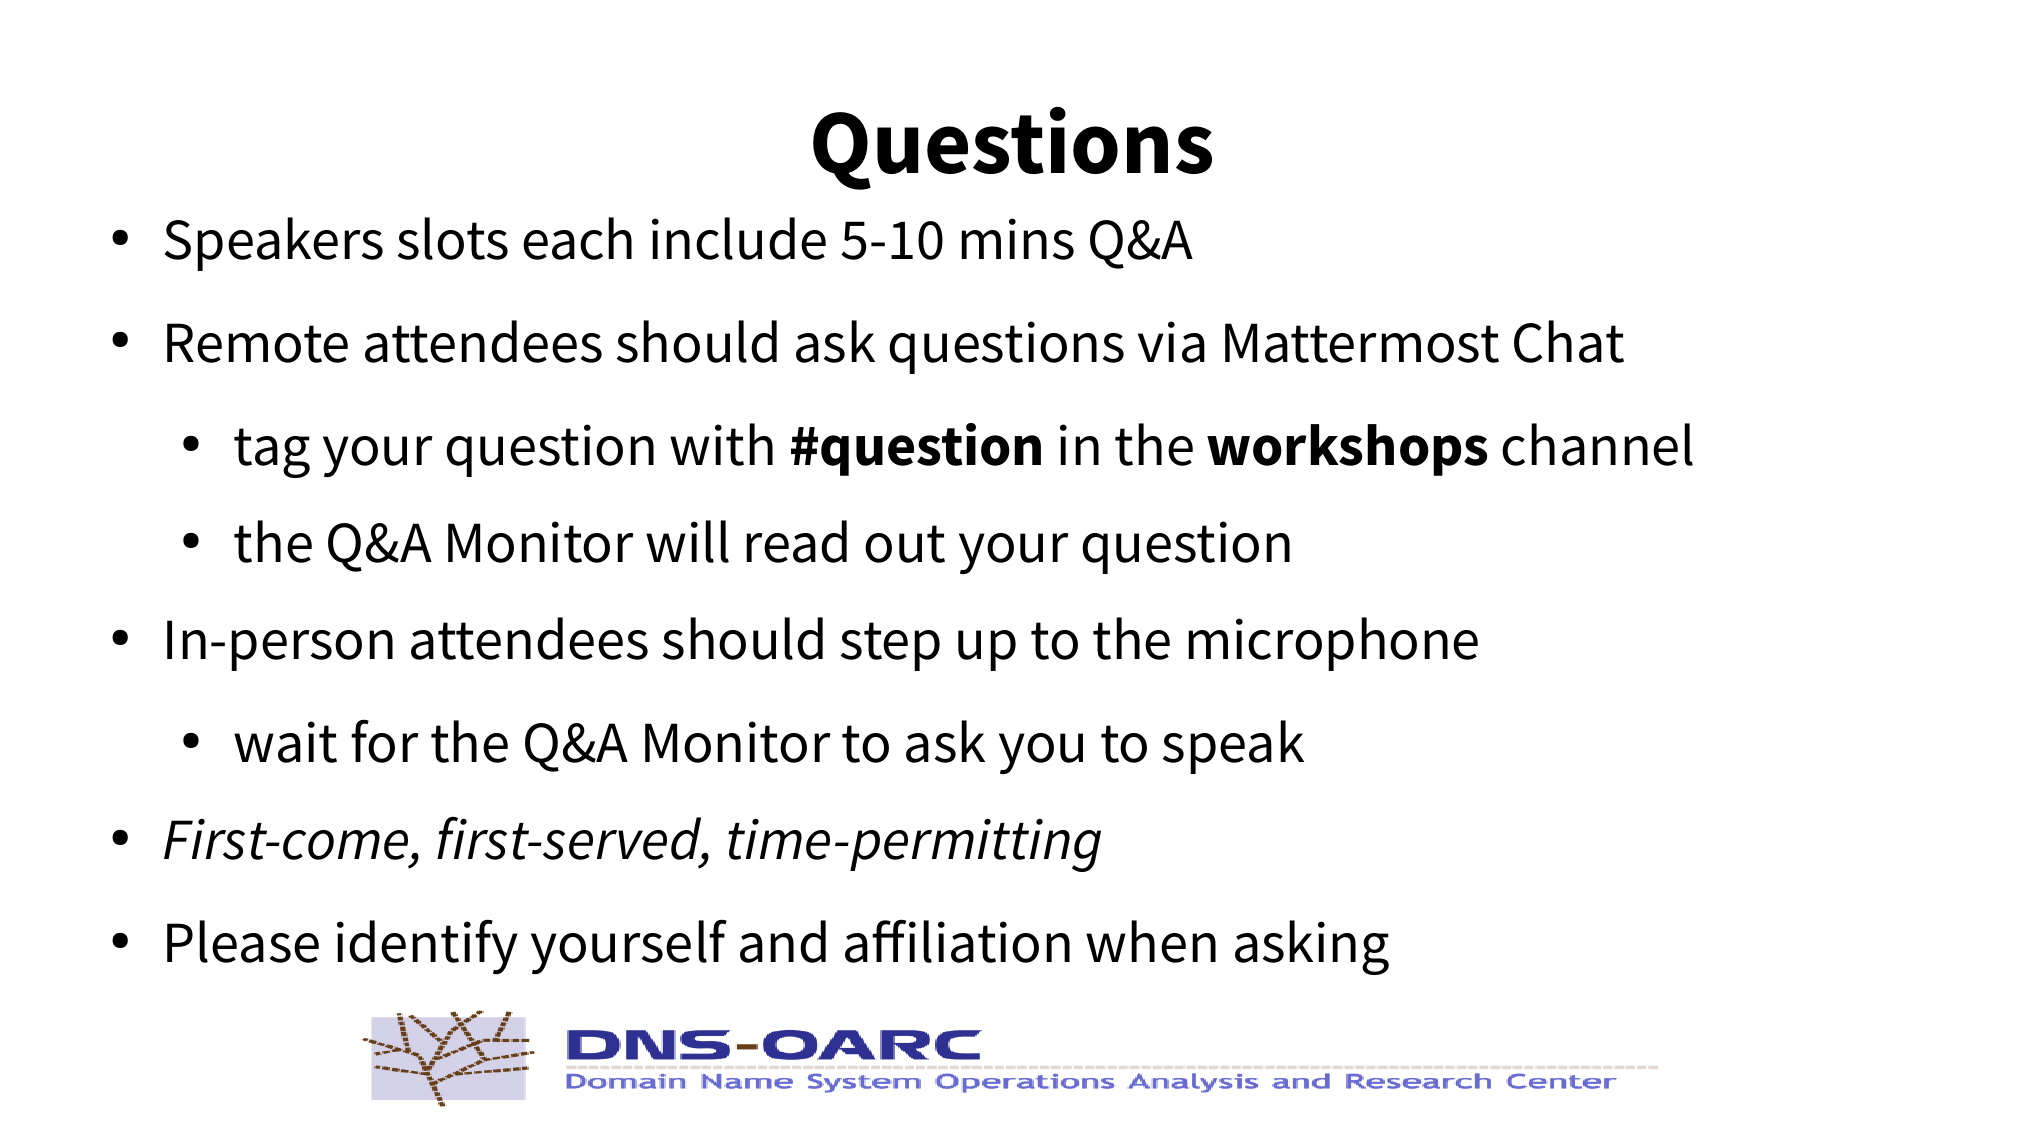

# Questions
Speakers slots each include 5-10 mins Q&A
Remote attendees should ask questions via Mattermost Chat
tag your question with #question in the workshops channel
the Q&A Monitor will read out your question
In-person attendees should step up to the microphone
wait for the Q&A Monitor to ask you to speak
First-come, first-served, time-permitting
Please identify yourself and affiliation when asking